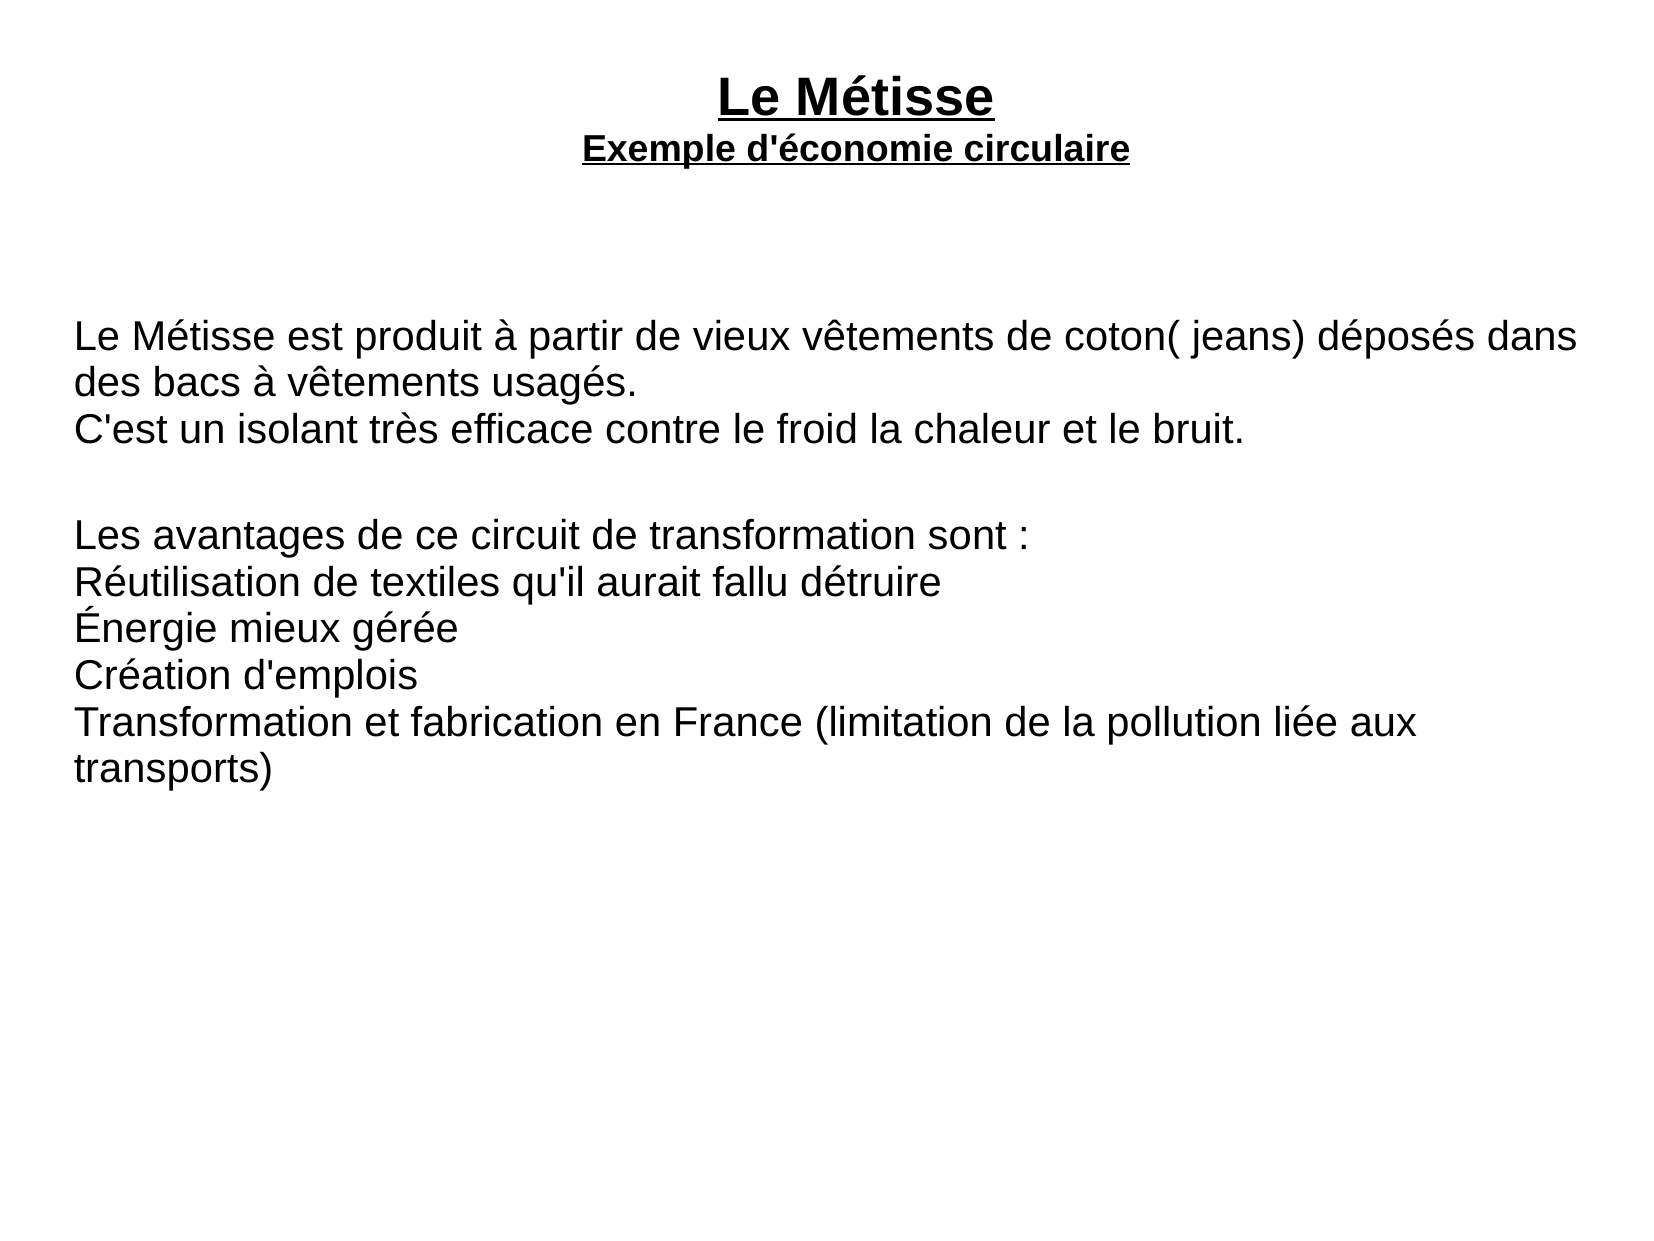

Le Métisse
Exemple d'économie circulaire
Le Métisse est produit à partir de vieux vêtements de coton( jeans) déposés dans des bacs à vêtements usagés.
C'est un isolant très efficace contre le froid la chaleur et le bruit.
Les avantages de ce circuit de transformation sont :
Réutilisation de textiles qu'il aurait fallu détruire
Énergie mieux gérée
Création d'emplois
Transformation et fabrication en France (limitation de la pollution liée aux transports)